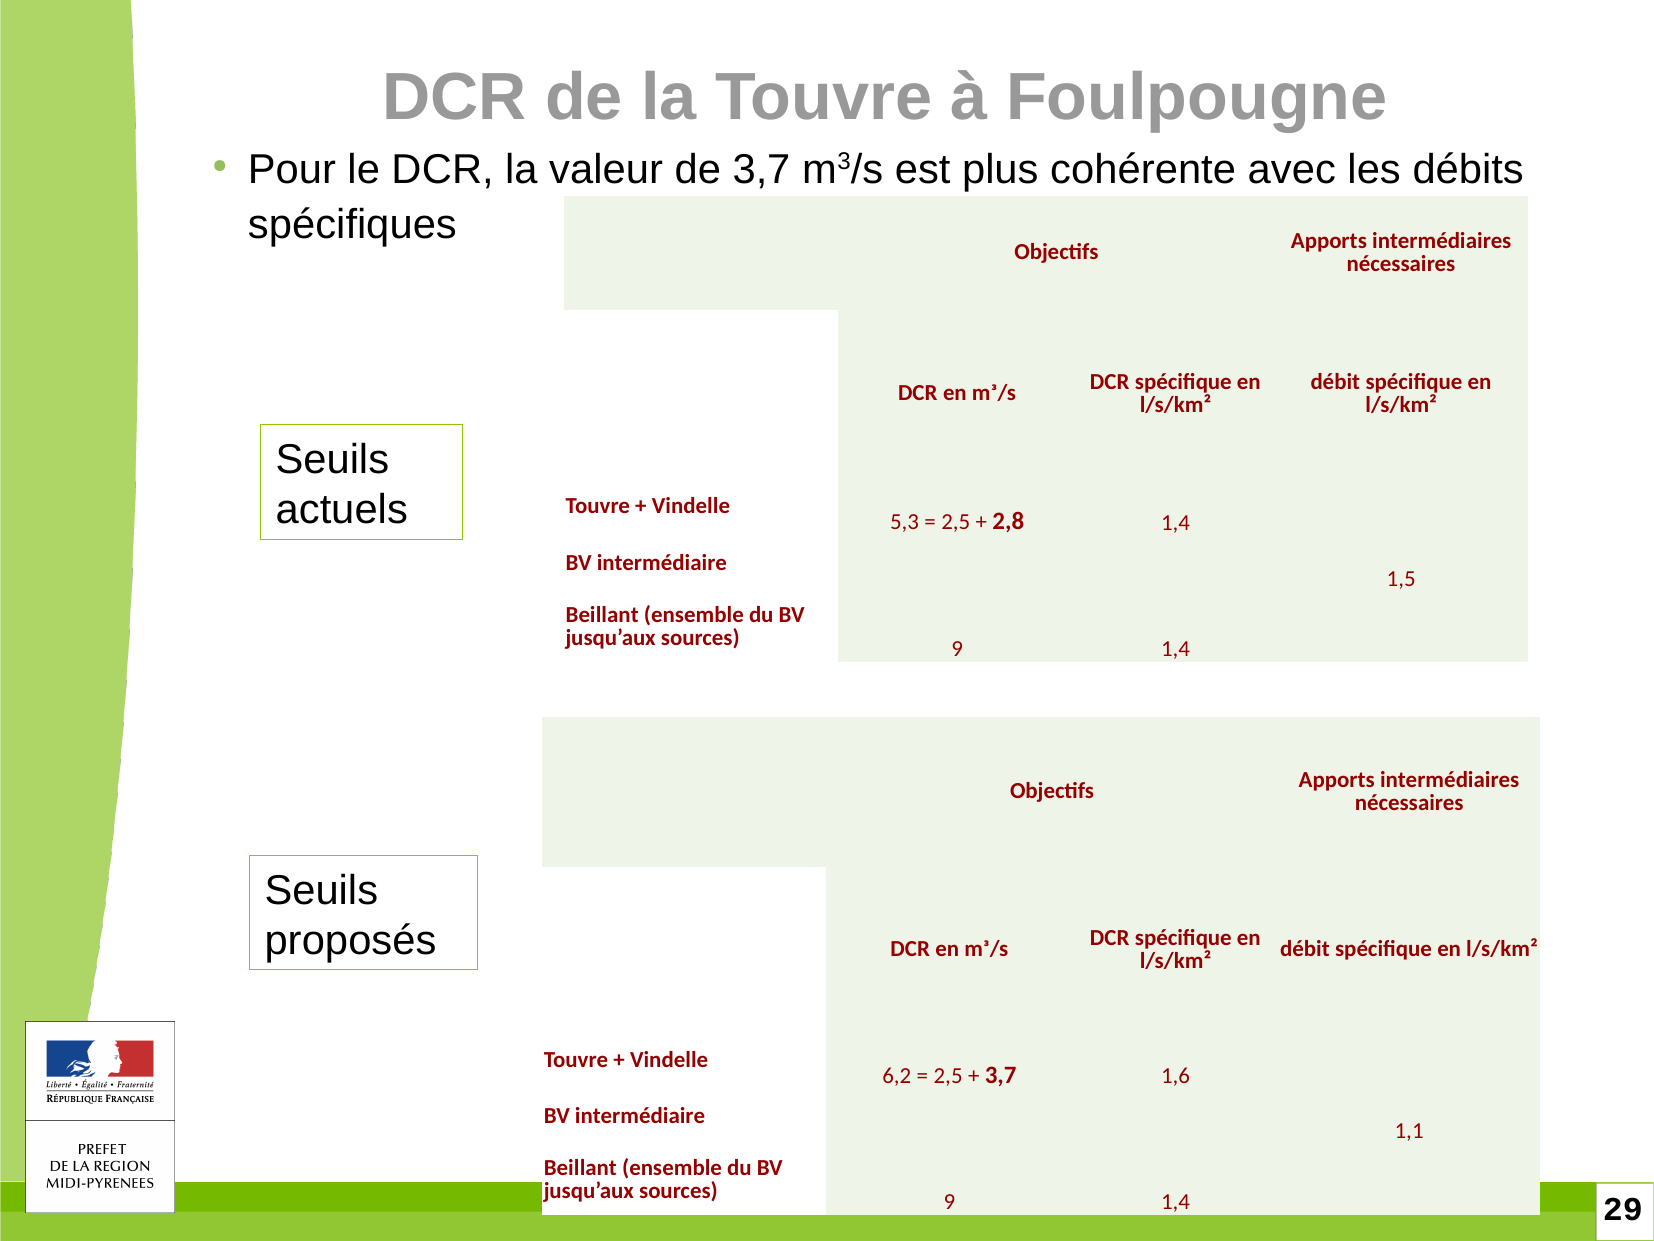

# DCR de la Touvre à Foulpougne
Pour le DCR, la valeur de 3,7 m3/s est plus cohérente avec les débits spécifiques
| | Objectifs | | Apports intermédiaires nécessaires |
| --- | --- | --- | --- |
| | DCR en mᶟ/s | DCR spécifique en l/s/km² | débit spécifique en l/s/km² |
| Touvre + Vindelle | 5,3 = 2,5 + 2,8 | 1,4 | |
| BV intermédiaire | | | 1,5 |
| Beillant (ensemble du BV jusqu’aux sources) | 9 | 1,4 | |
Seuils actuels
| | Objectifs | | Apports intermédiaires nécessaires |
| --- | --- | --- | --- |
| | DCR en mᶟ/s | DCR spécifique en l/s/km² | débit spécifique en l/s/km² |
| Touvre + Vindelle | 6,2 = 2,5 + 3,7 | 1,6 | |
| BV intermédiaire | | | 1,1 |
| Beillant (ensemble du BV jusqu’aux sources) | 9 | 1,4 | |
Seuils proposés
29